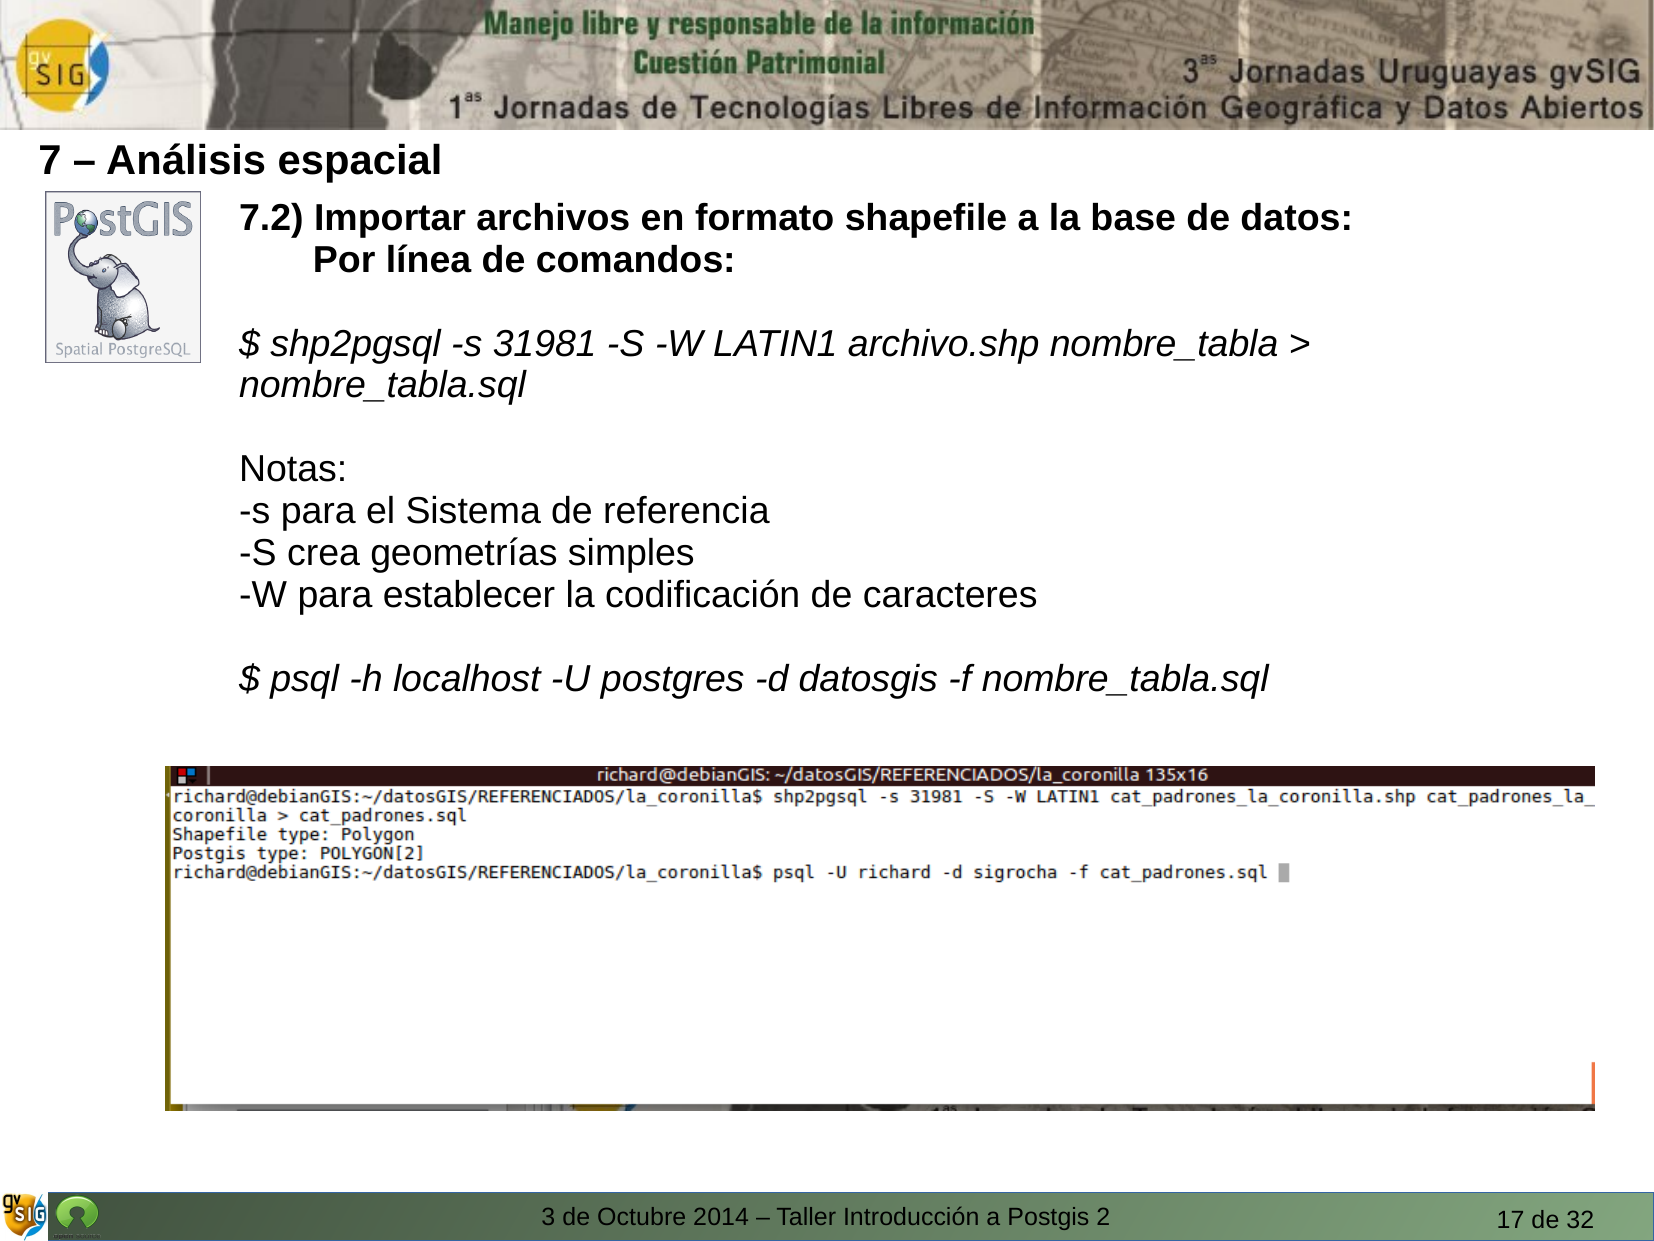

7 – Análisis espacial
7.2) Importar archivos en formato shapefile a la base de datos:
	Por línea de comandos:
$ shp2pgsql -s 31981 -S -W LATIN1 archivo.shp nombre_tabla > nombre_tabla.sql
Notas:
-s para el Sistema de referencia
-S crea geometrías simples
-W para establecer la codificación de caracteres
$ psql -h localhost -U postgres -d datosgis -f nombre_tabla.sql
3 de Octubre 2014 – Taller Introducción a Postgis 2
 de 32